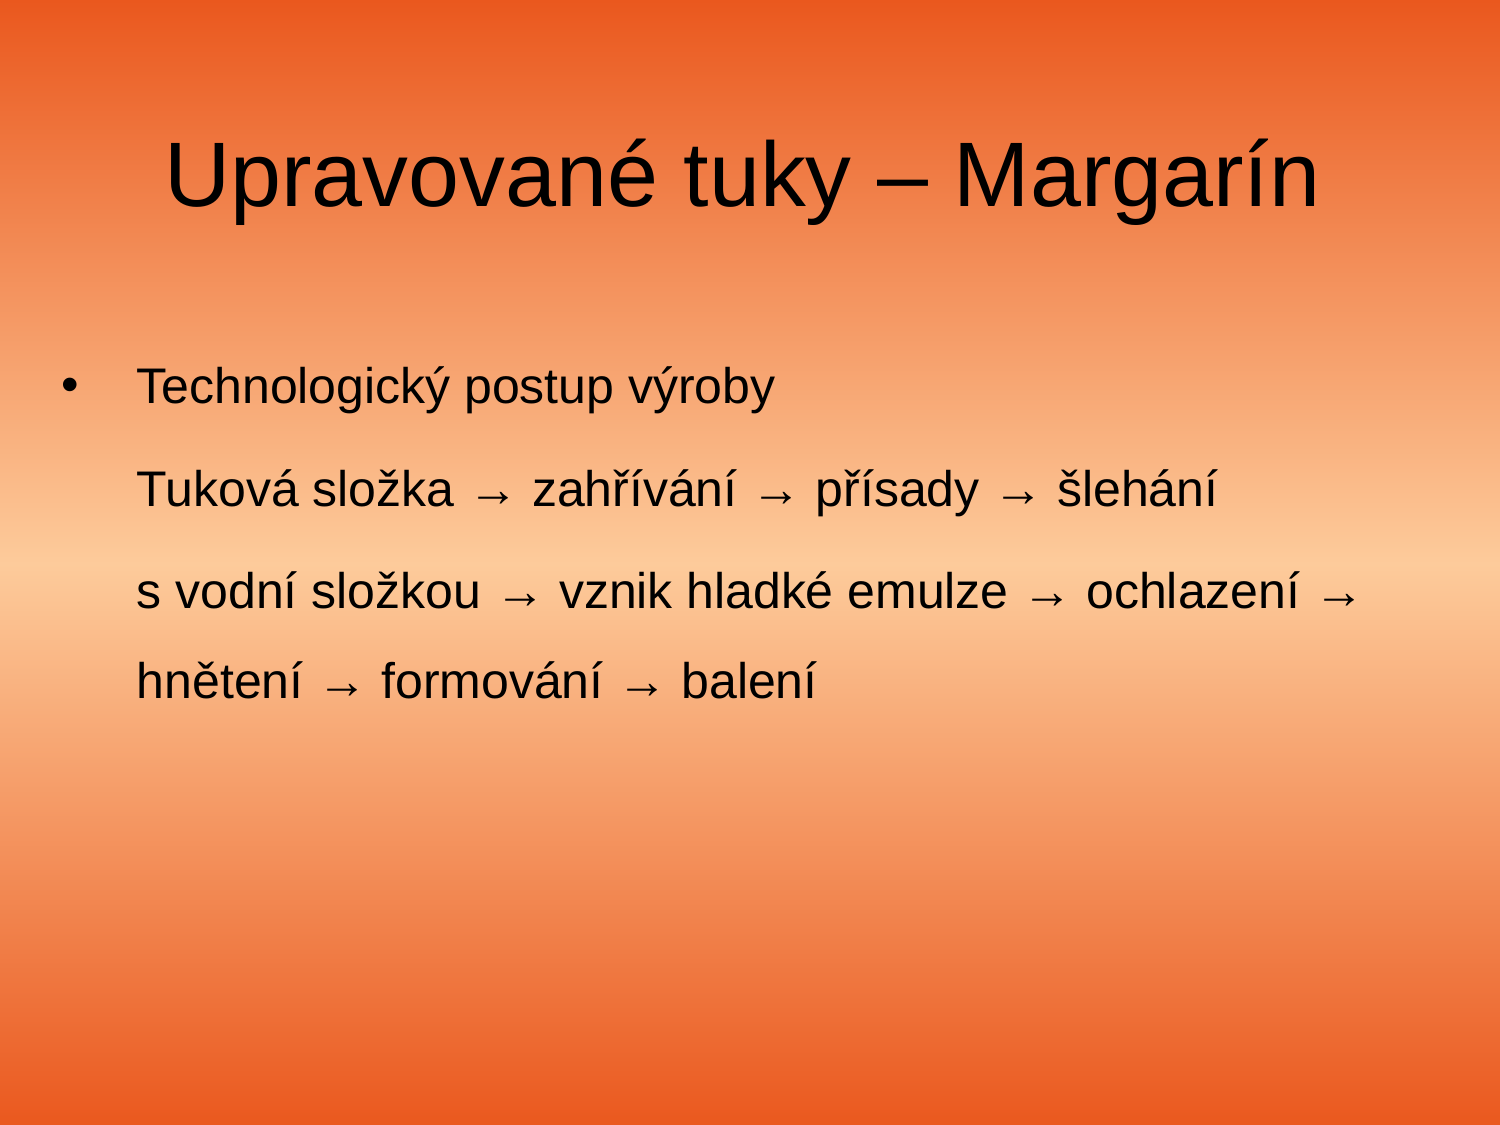

# Upravované tuky – Margarín
Technologický postup výroby
	Tuková složka → zahřívání → přísady → šlehání
	s vodní složkou → vznik hladké emulze → ochlazení → hnětení → formování → balení